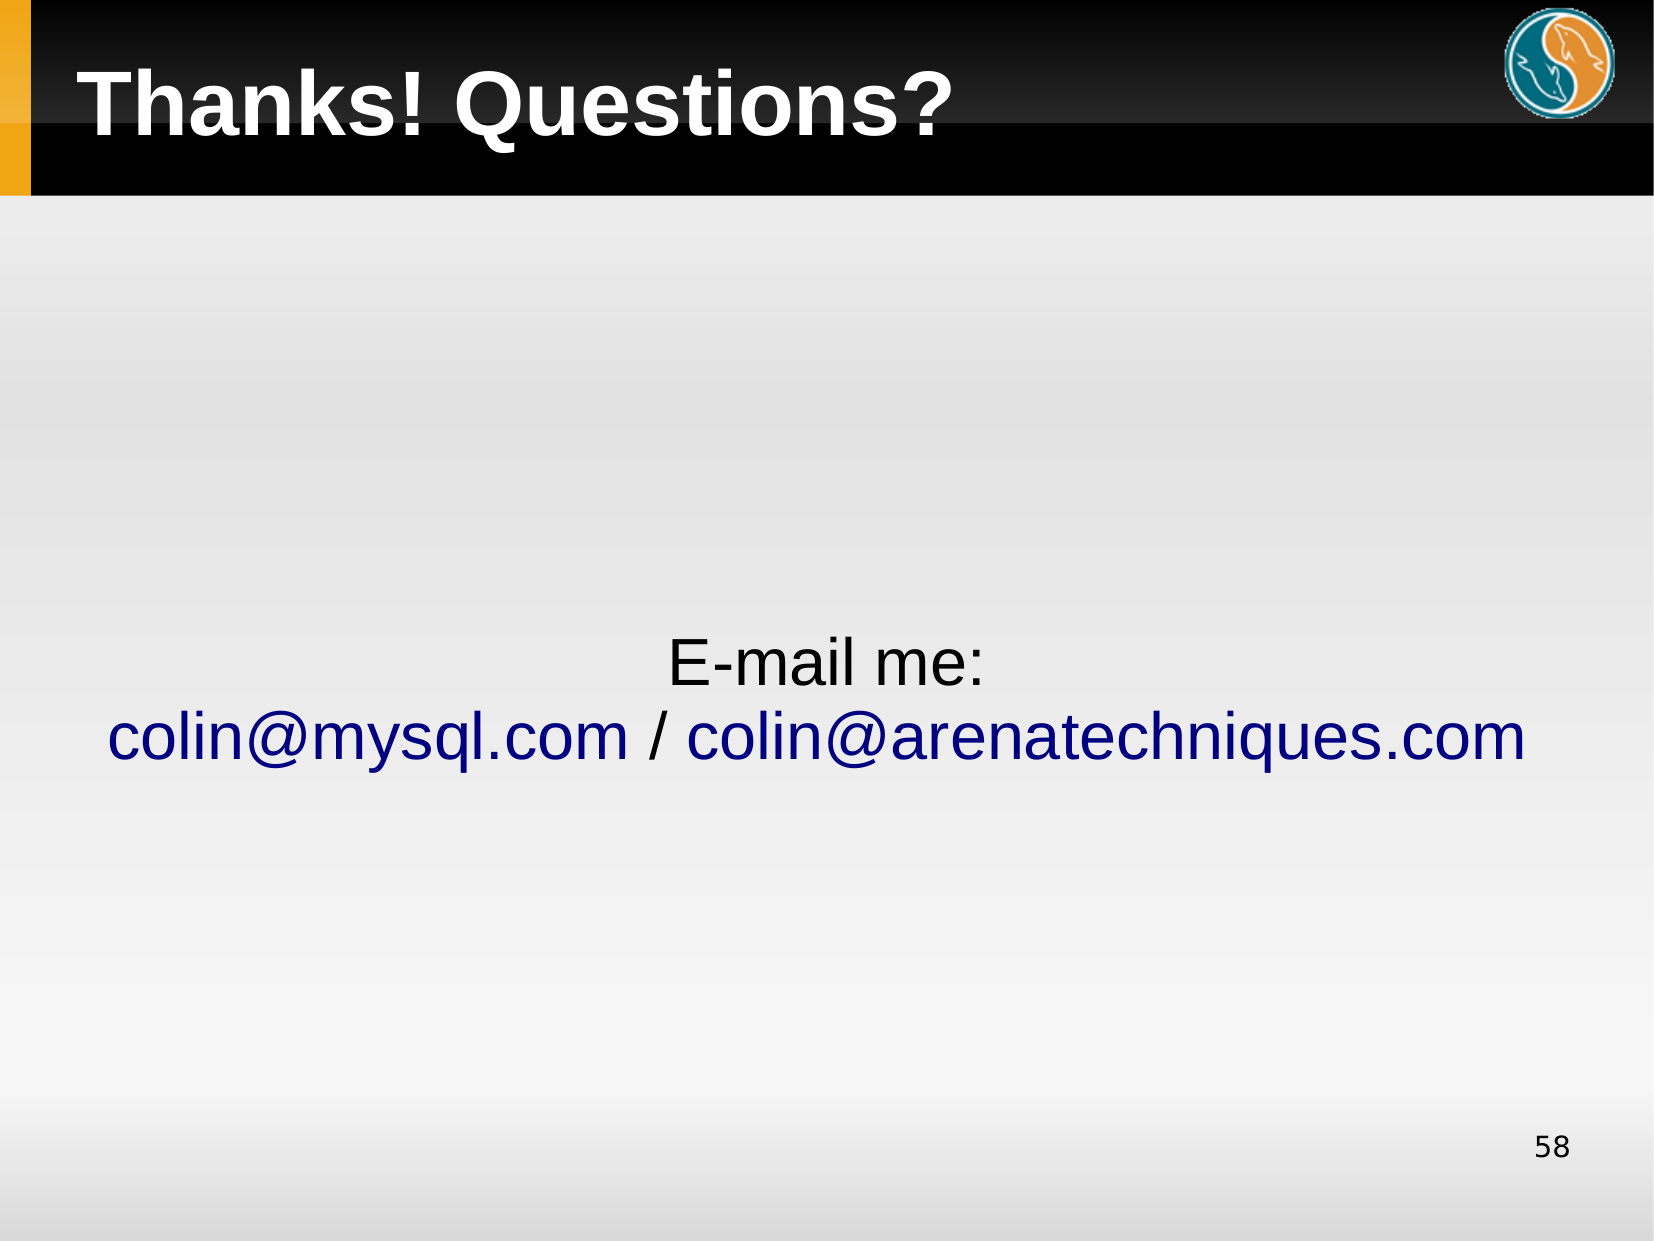

# Thanks! Questions?
E-mail me:
colin@mysql.com / colin@arenatechniques.com
58